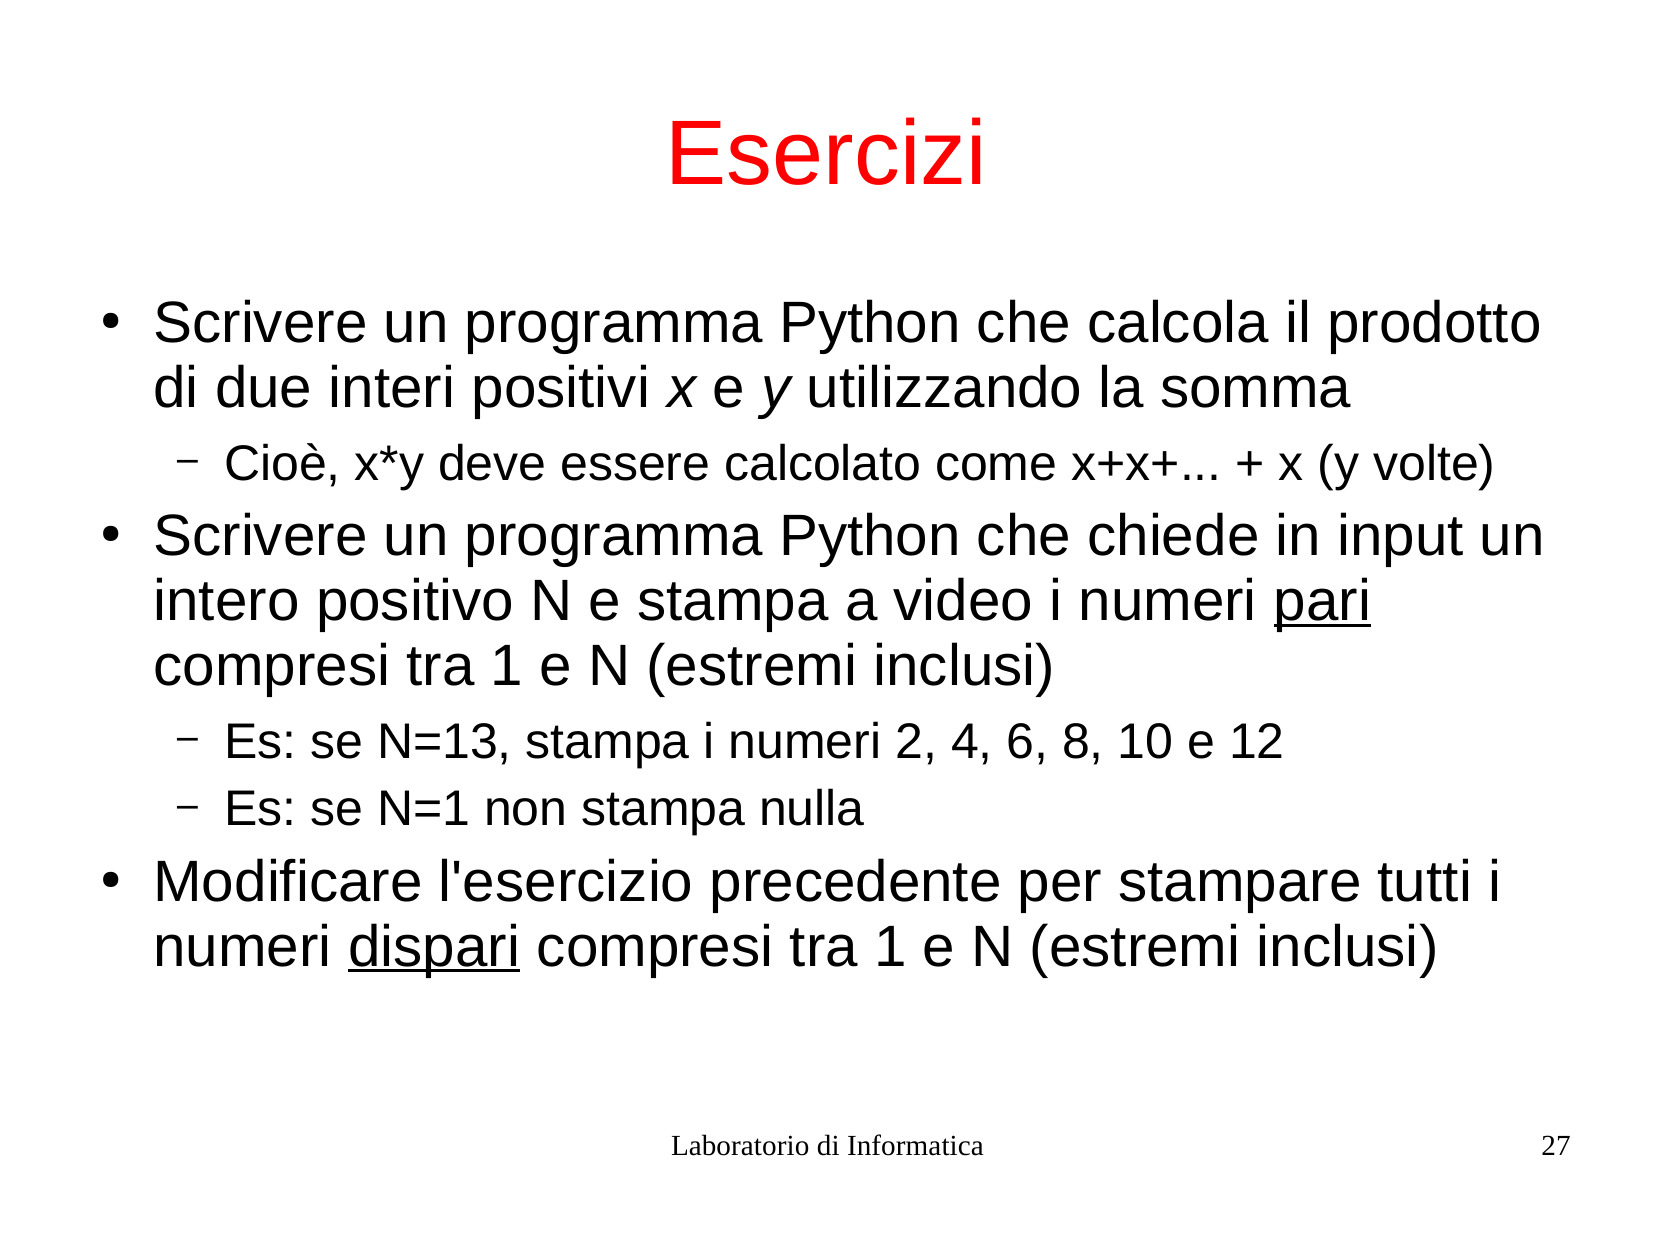

# Esercizi
Scrivere un programma Python che calcola il prodotto di due interi positivi x e y utilizzando la somma
Cioè, x*y deve essere calcolato come x+x+... + x (y volte)
Scrivere un programma Python che chiede in input un intero positivo N e stampa a video i numeri pari compresi tra 1 e N (estremi inclusi)
Es: se N=13, stampa i numeri 2, 4, 6, 8, 10 e 12
Es: se N=1 non stampa nulla
Modificare l'esercizio precedente per stampare tutti i numeri dispari compresi tra 1 e N (estremi inclusi)
Laboratorio di Informatica
27